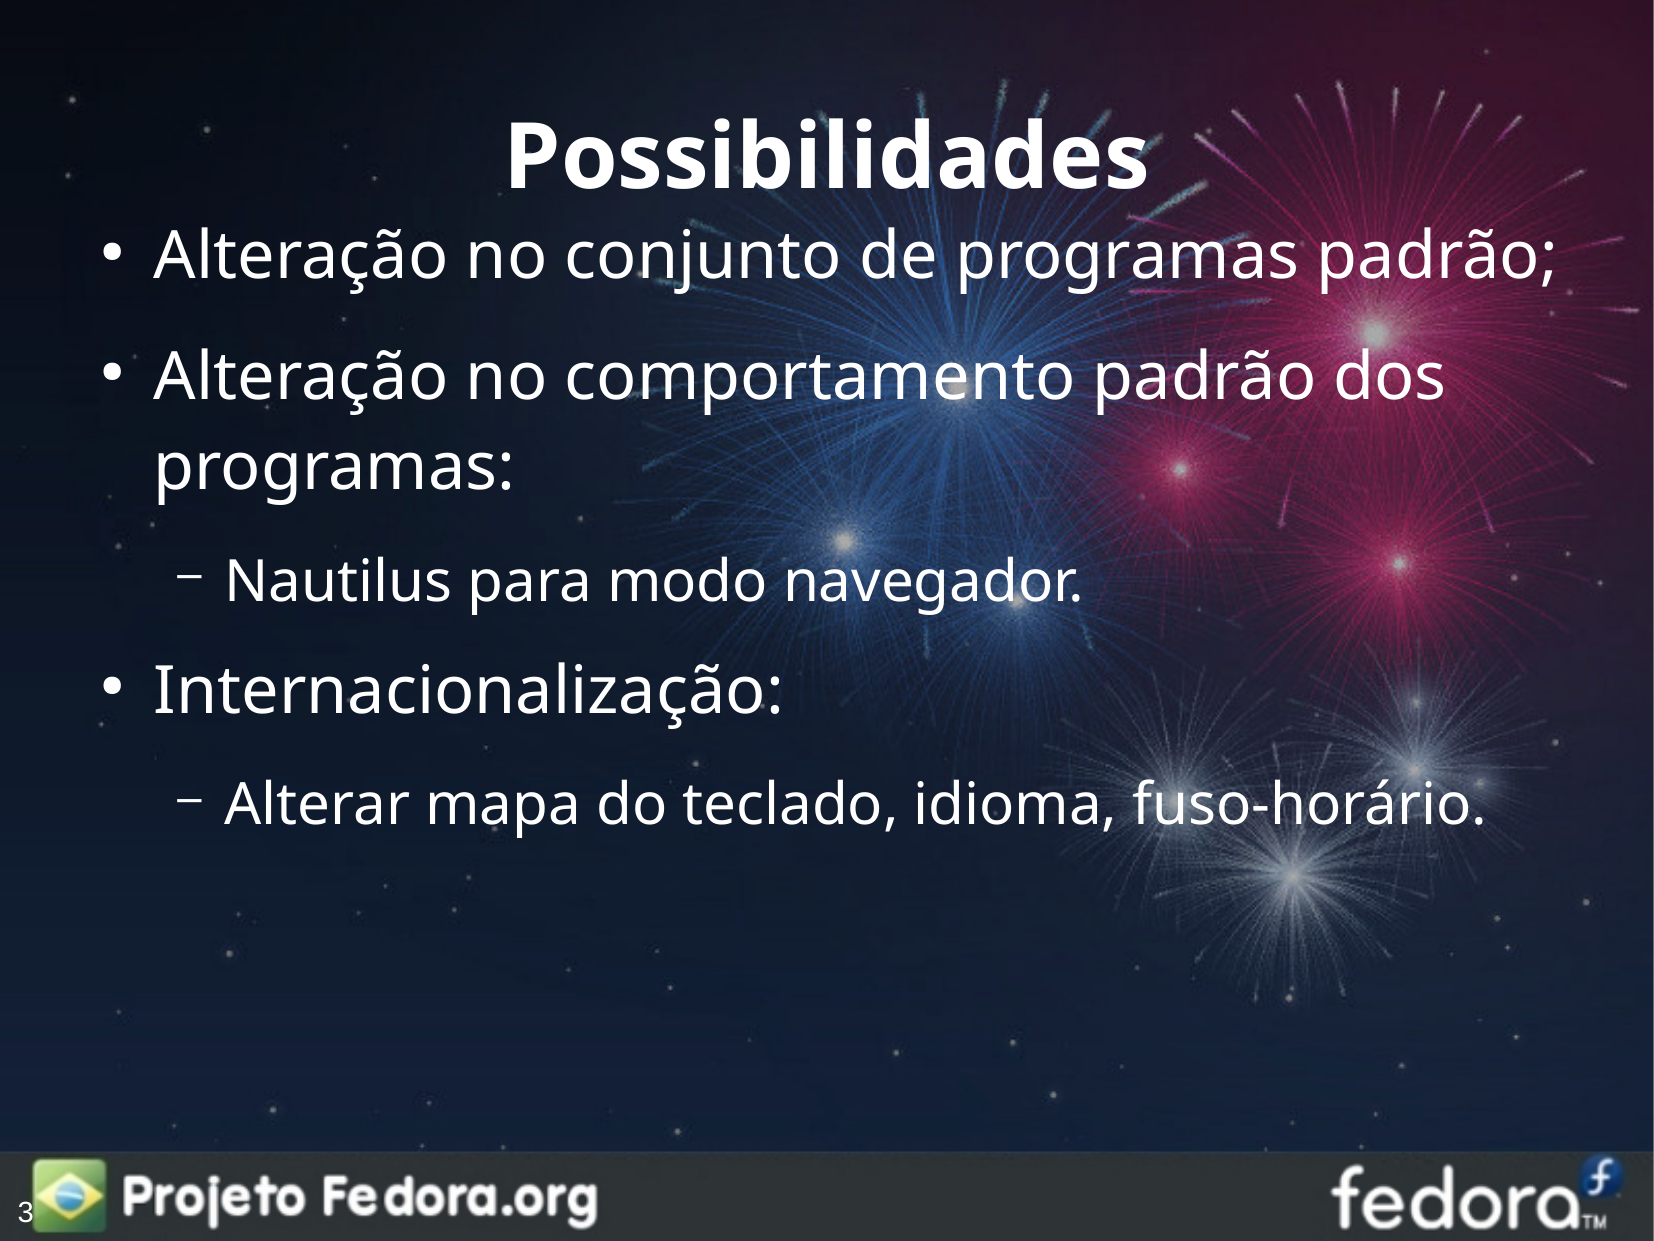

# Possibilidades
Alteração no conjunto de programas padrão;
Alteração no comportamento padrão dos programas:
Nautilus para modo navegador.
Internacionalização:
Alterar mapa do teclado, idioma, fuso-horário.
3